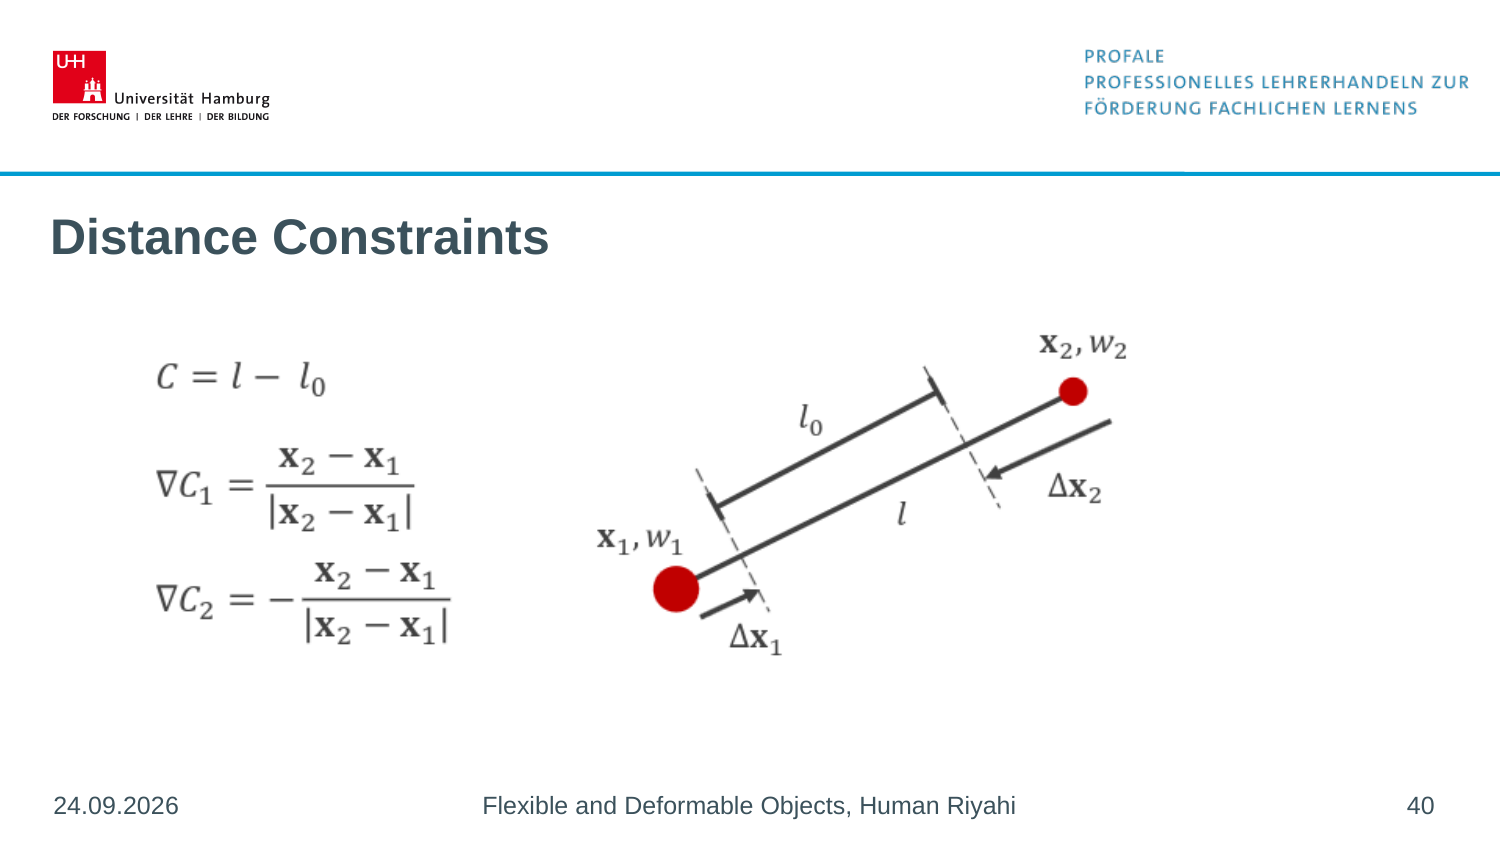

Quelle ist hier 10 minute physics von Matthias Müller (soft body videos)
Bild fehlt
# Distance Constraints
Flexible and Deformable Objects, Human Riyahi